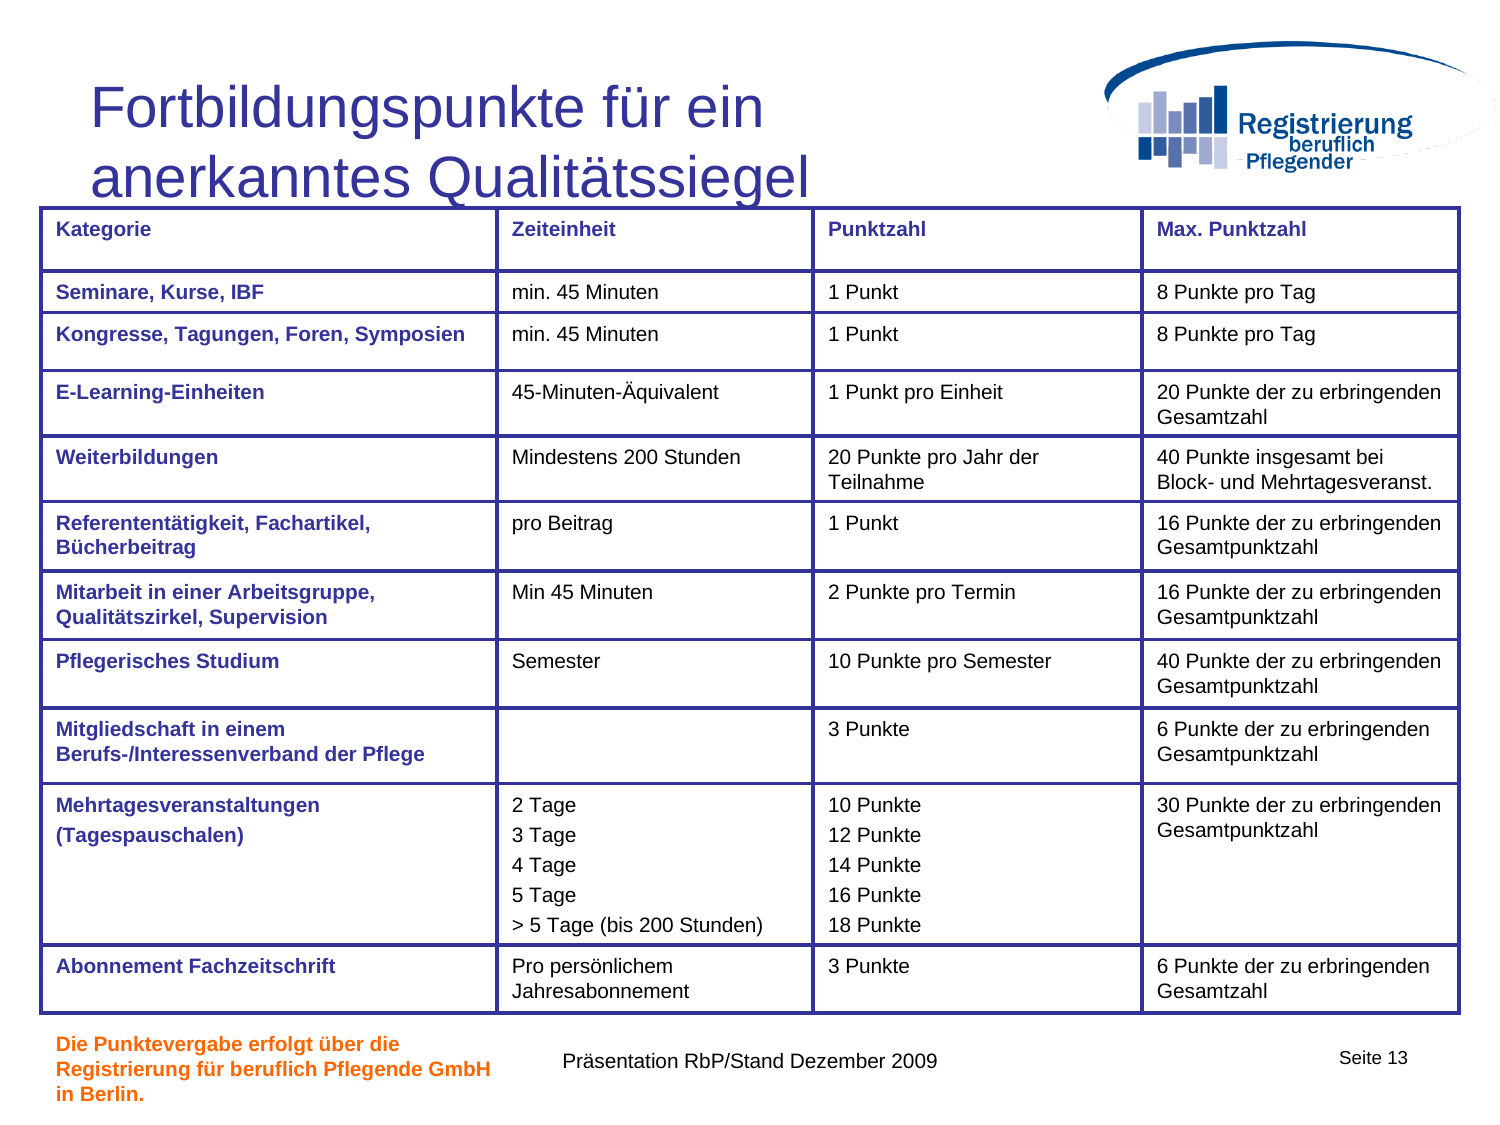

# Fortbildungspunkte für ein anerkanntes Qualitätssiegel
| Kategorie | Zeiteinheit | Punktzahl | Max. Punktzahl |
| --- | --- | --- | --- |
| Seminare, Kurse, IBF | min. 45 Minuten | 1 Punkt | 8 Punkte pro Tag |
| Kongresse, Tagungen, Foren, Symposien | min. 45 Minuten | 1 Punkt | 8 Punkte pro Tag |
| E-Learning-Einheiten | 45-Minuten-Äquivalent | 1 Punkt pro Einheit | 20 Punkte der zu erbringenden Gesamtzahl |
| Weiterbildungen | Mindestens 200 Stunden | 20 Punkte pro Jahr der Teilnahme | 40 Punkte insgesamt bei Block- und Mehrtagesveranst. |
| Referententätigkeit, Fachartikel, Bücherbeitrag | pro Beitrag | 1 Punkt | 16 Punkte der zu erbringenden Gesamtpunktzahl |
| Mitarbeit in einer Arbeitsgruppe, Qualitätszirkel, Supervision | Min 45 Minuten | 2 Punkte pro Termin | 16 Punkte der zu erbringenden Gesamtpunktzahl |
| Pflegerisches Studium | Semester | 10 Punkte pro Semester | 40 Punkte der zu erbringenden Gesamtpunktzahl |
| Mitgliedschaft in einem Berufs-/Interessenverband der Pflege | | 3 Punkte | 6 Punkte der zu erbringenden Gesamtpunktzahl |
| Mehrtagesveranstaltungen (Tagespauschalen) | 2 Tage 3 Tage 4 Tage 5 Tage > 5 Tage (bis 200 Stunden) | 10 Punkte 12 Punkte 14 Punkte 16 Punkte 18 Punkte | 30 Punkte der zu erbringenden Gesamtpunktzahl |
| Abonnement Fachzeitschrift | Pro persönlichem Jahresabonnement | 3 Punkte | 6 Punkte der zu erbringenden Gesamtzahl |
Die Punktevergabe erfolgt über die Registrierung für beruflich Pflegende GmbH in Berlin.
Präsentation RbP/Stand Dezember 2009